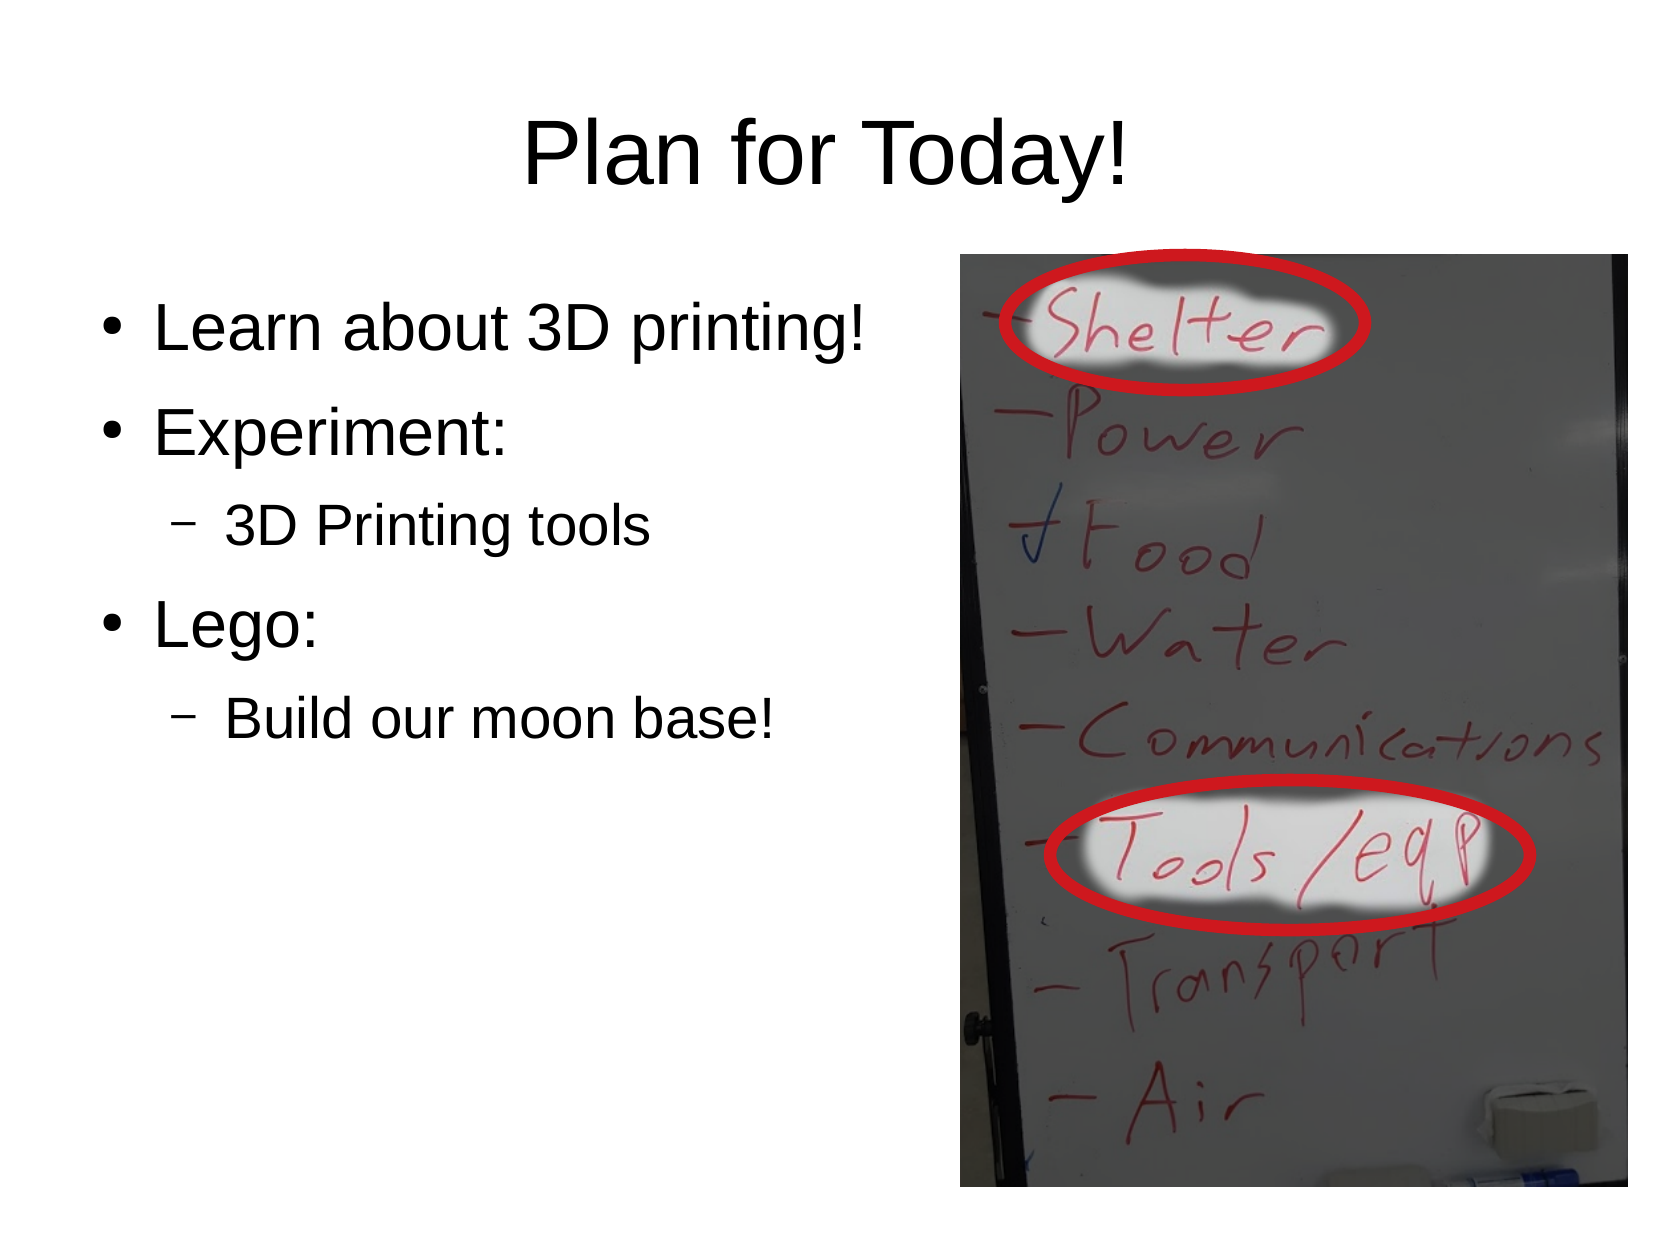

# Plan for Today!
Learn about 3D printing!
Experiment:
3D Printing tools
Lego:
Build our moon base!